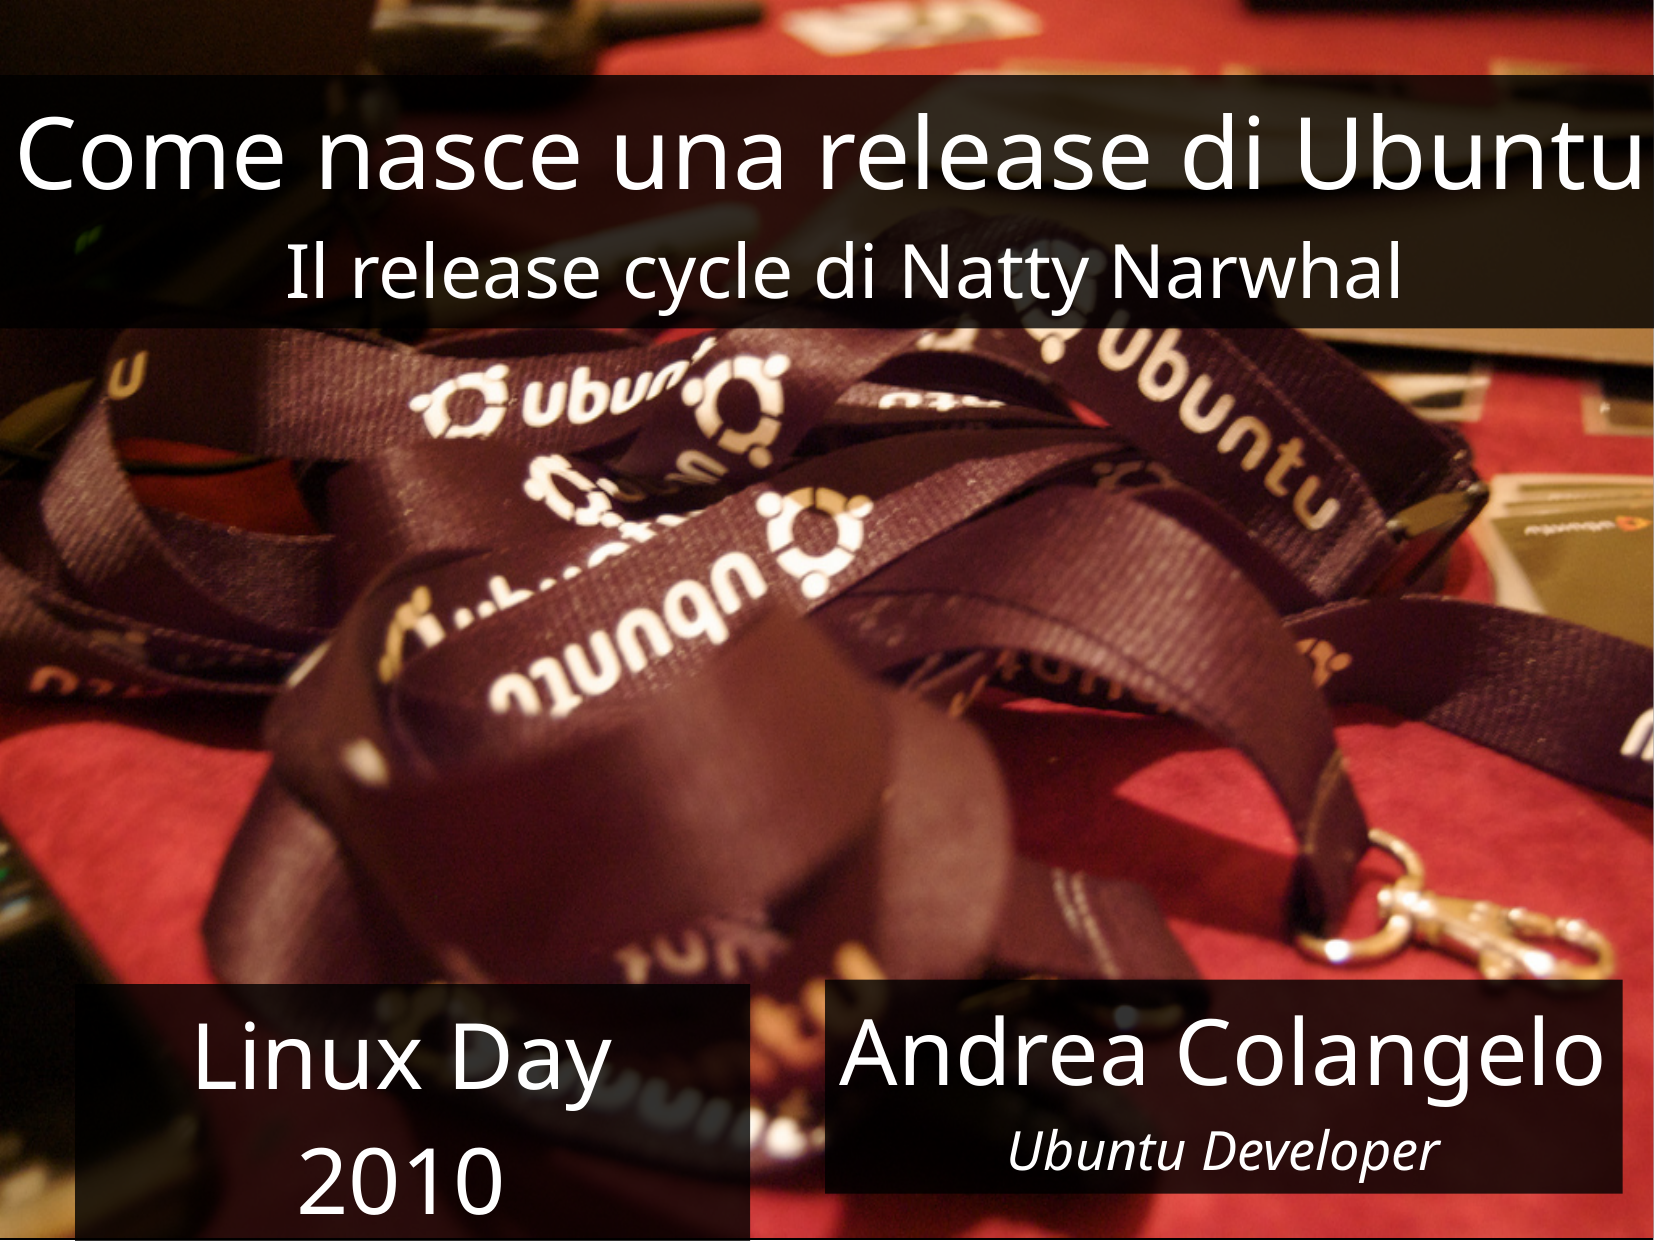

Come nasce una release di Ubuntu:
Il release cycle di Natty Narwhal
Andrea Colangelo
Ubuntu Developer
Linux Day 2010
Fermo – 23 ottobre 2010